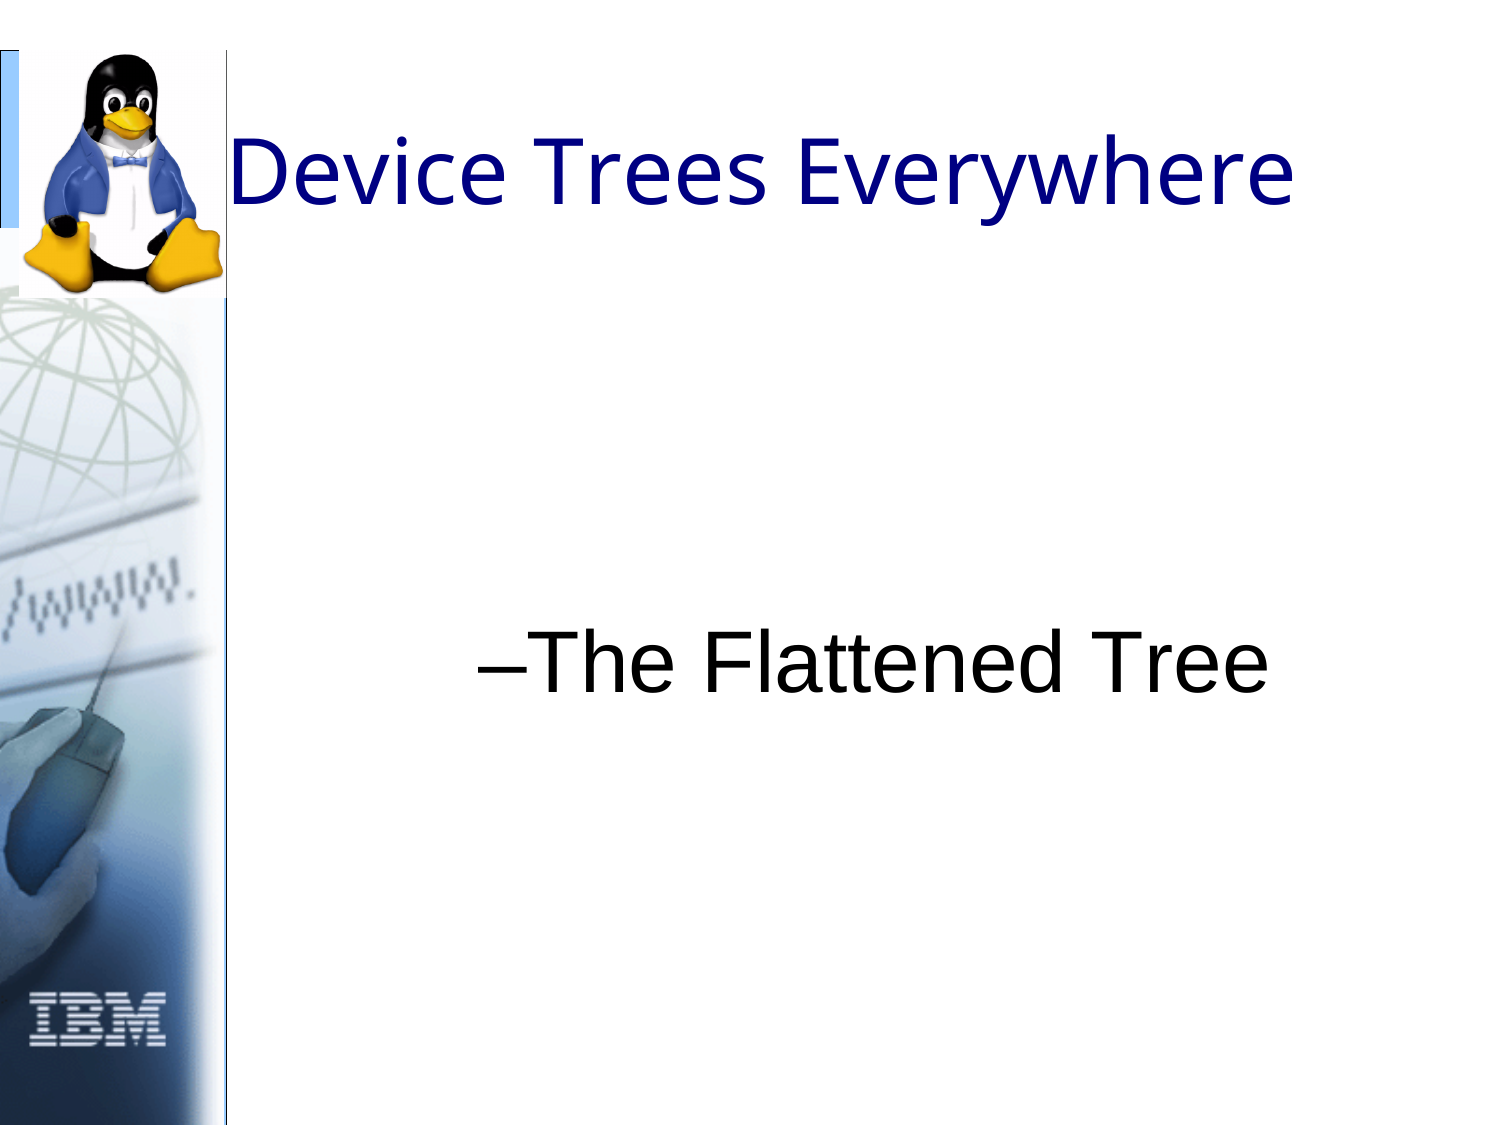

# Device Trees Everywhere
The Flattened Tree